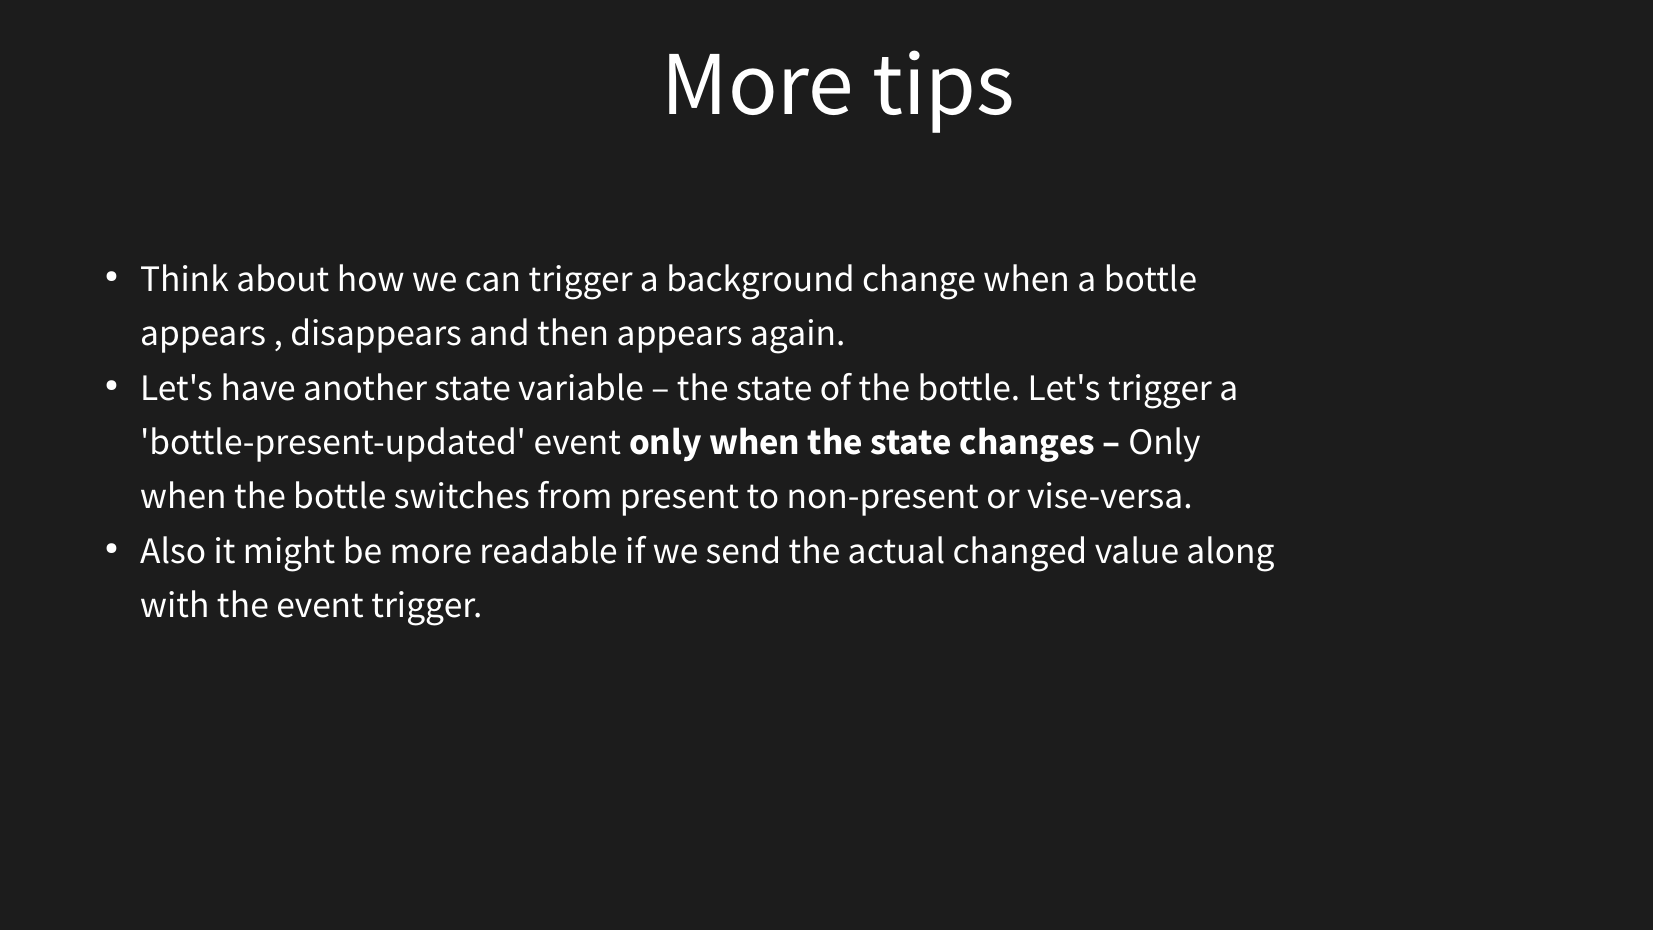

# More tips
Think about how we can trigger a background change when a bottle appears , disappears and then appears again.
Let's have another state variable – the state of the bottle. Let's trigger a 'bottle-present-updated' event only when the state changes – Only when the bottle switches from present to non-present or vise-versa.
Also it might be more readable if we send the actual changed value along with the event trigger.